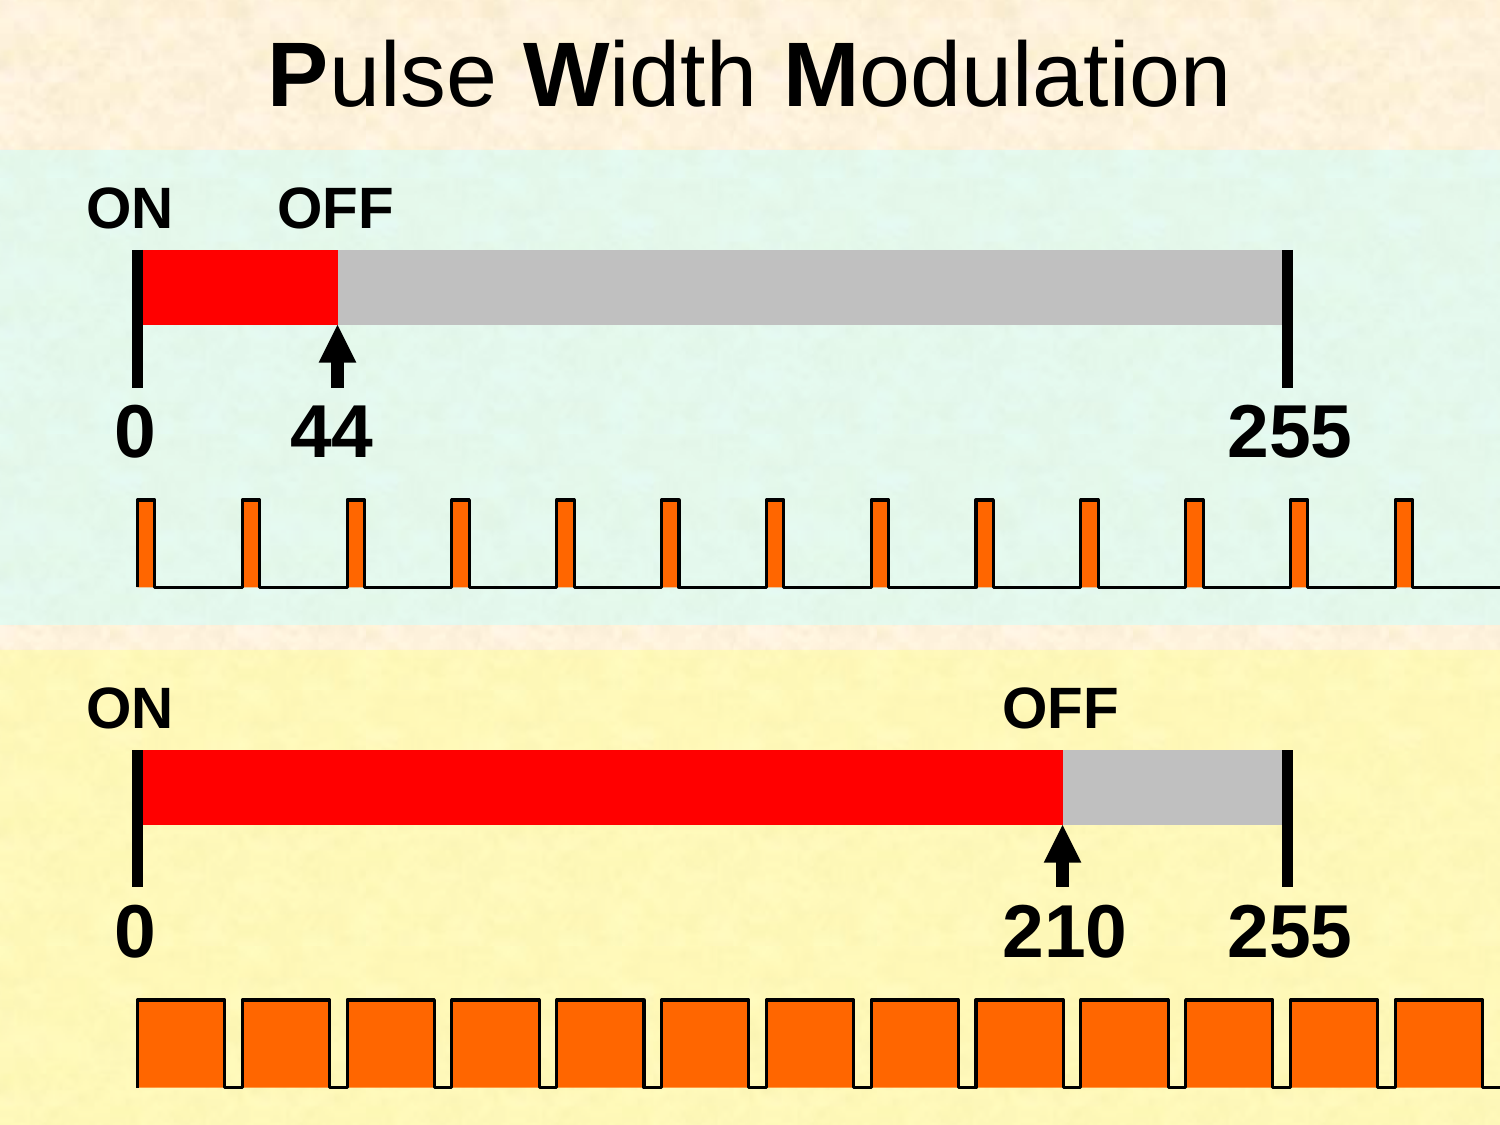

# Pulse Width Modulation
ON
OFF
0
44
255
ON
OFF
0
210
255